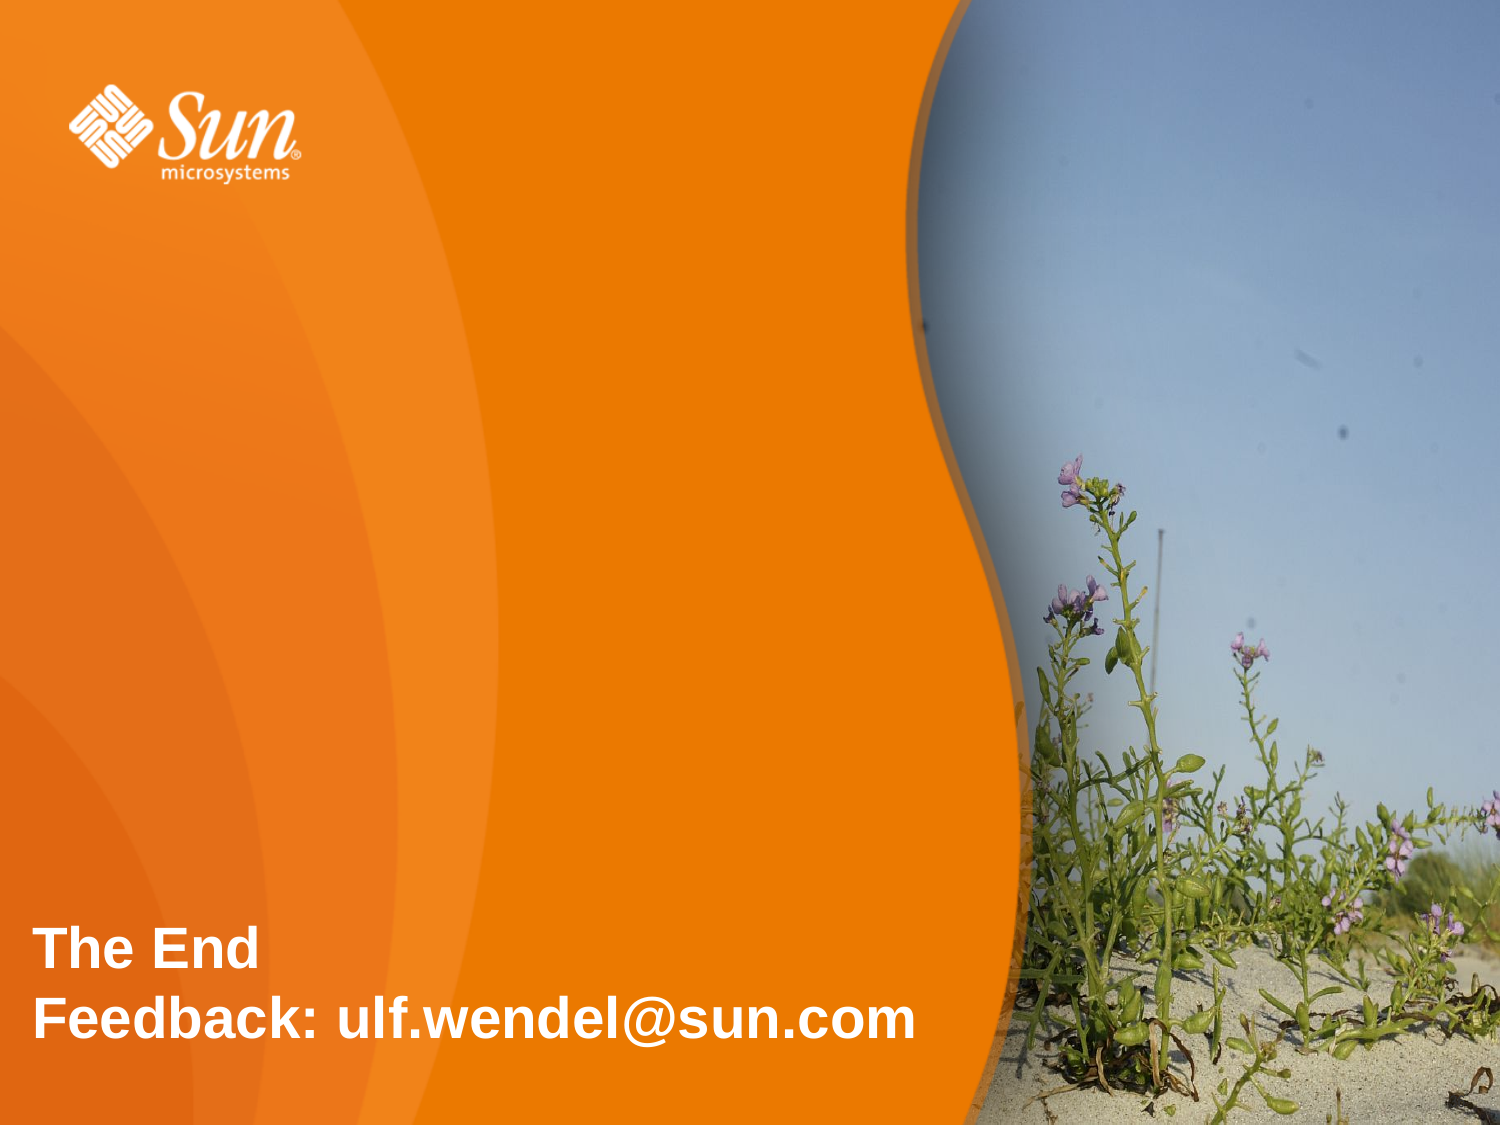

# The End Feedback: ulf.wendel@sun.com
The End
Feedback: ulf.wendel@sun.com